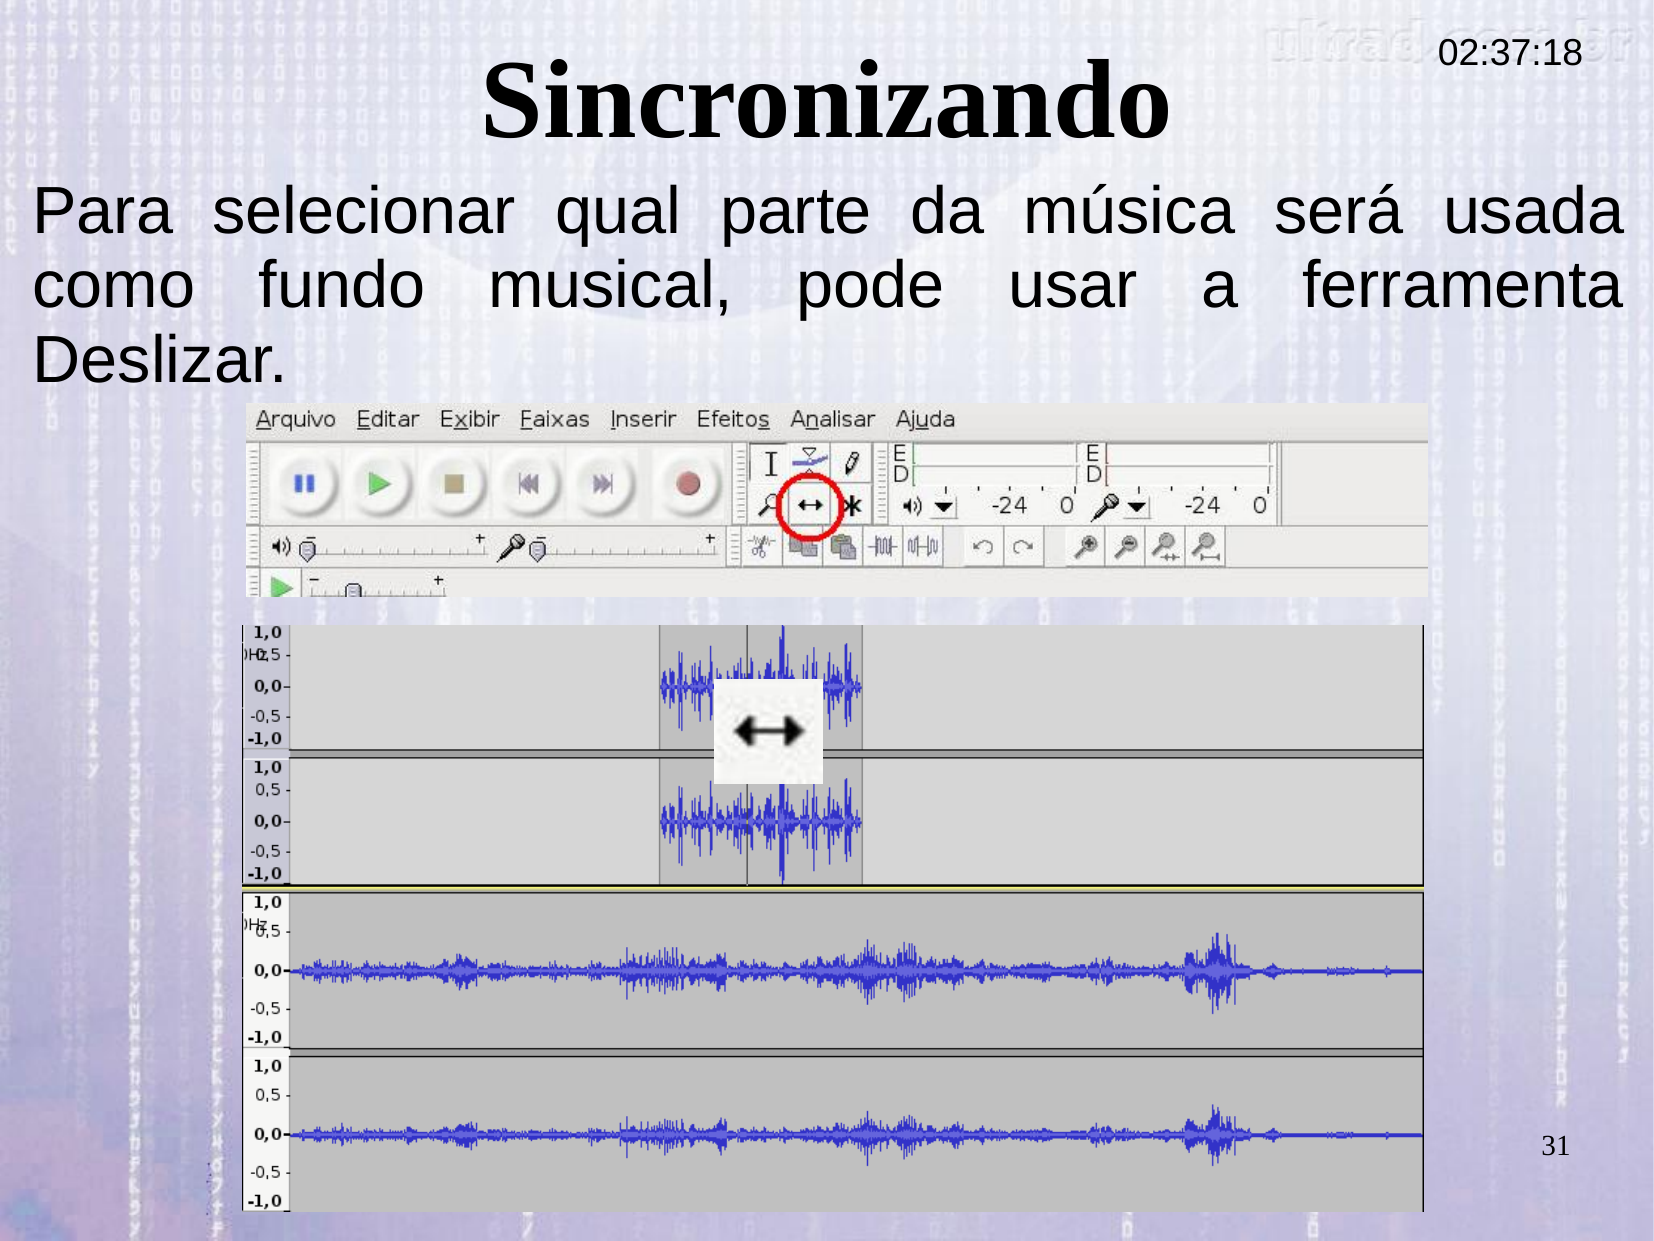

02:22:19
Sincronizando
Para selecionar qual parte da música será usada como fundo musical, pode usar a ferramenta Deslizar.
31